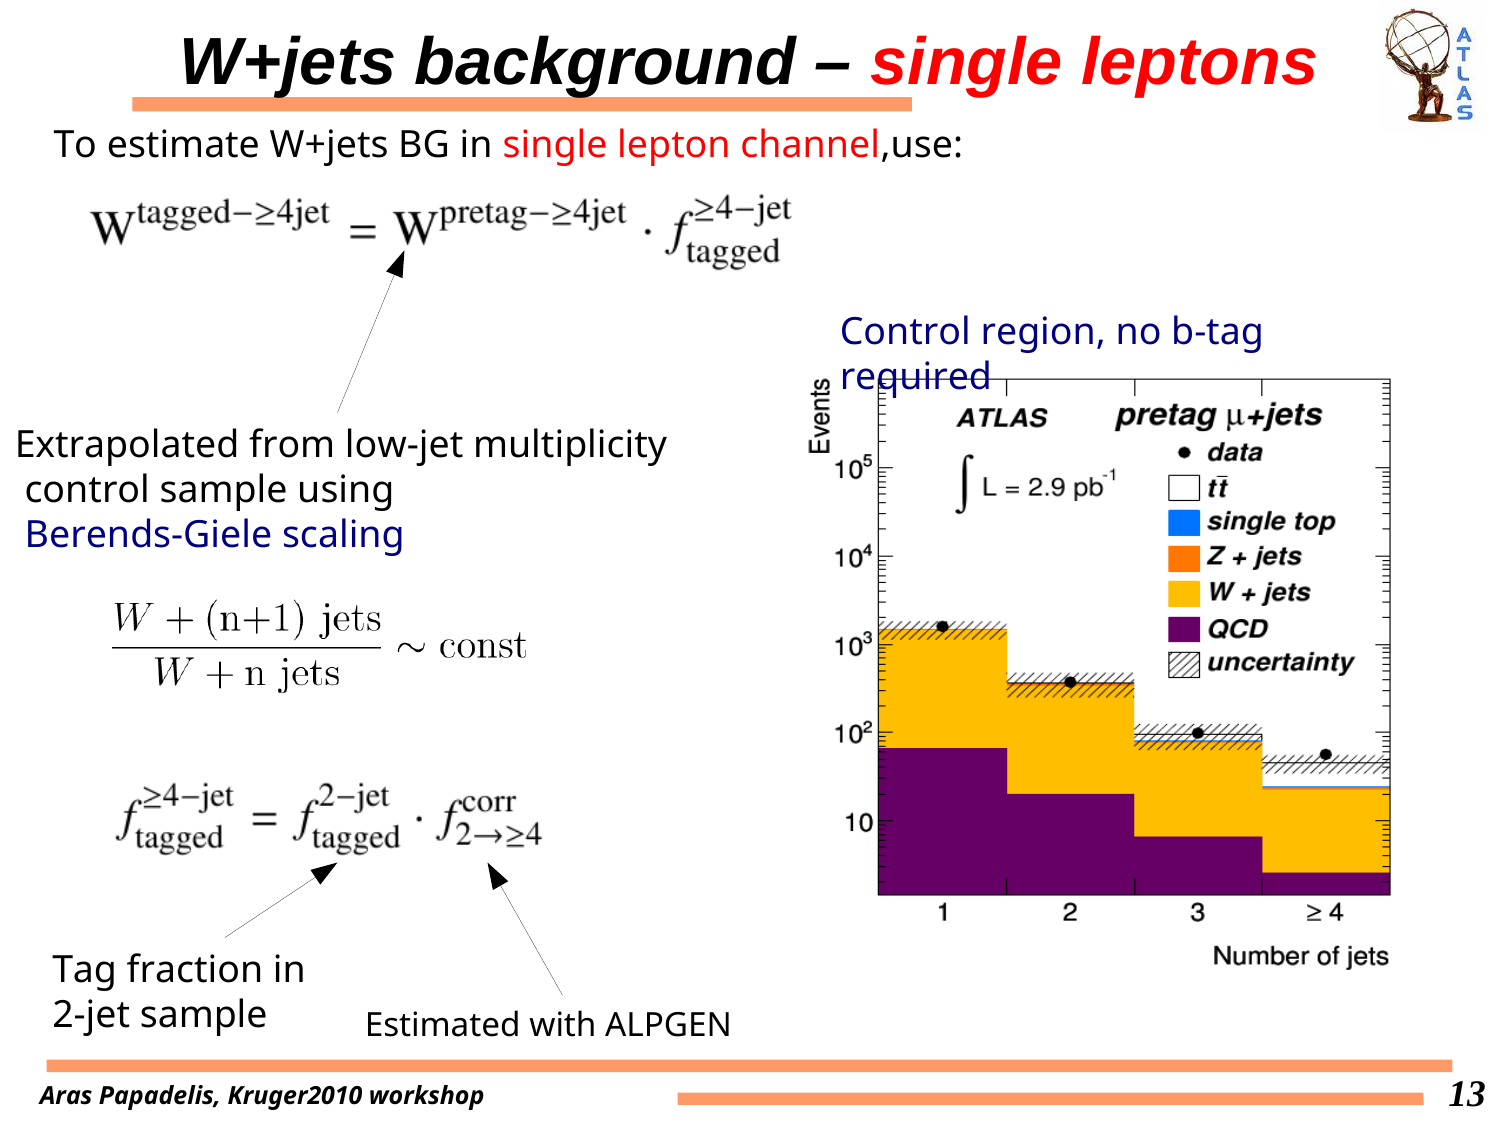

# W+jets background – single leptons
To estimate W+jets BG in single lepton channel,use:
Control region, no b-tag required
Extrapolated from low-jet multiplicity
 control sample using
 Berends-Giele scaling
Tag fraction in 2-jet sample
Estimated with ALPGEN